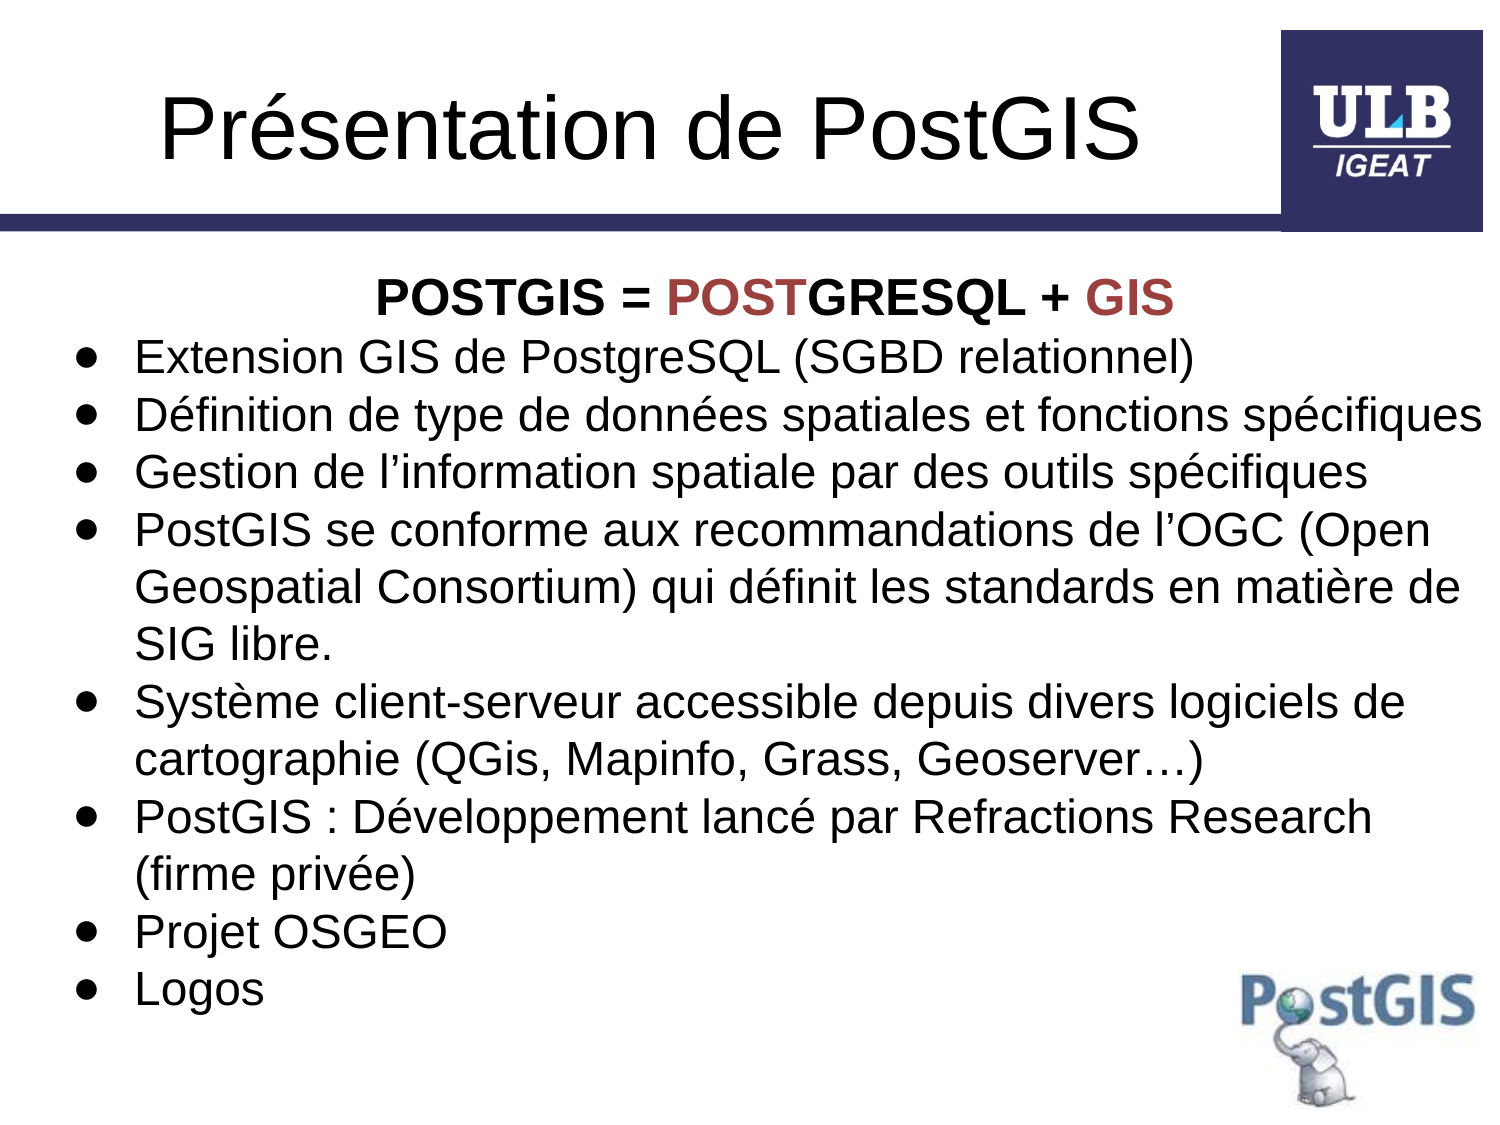

# Présentation de PostGIS
POSTGIS = POSTGRESQL + GIS
Extension GIS de PostgreSQL (SGBD relationnel)
Définition de type de données spatiales et fonctions spécifiques
Gestion de l’information spatiale par des outils spécifiques
PostGIS se conforme aux recommandations de l’OGC (Open Geospatial Consortium) qui définit les standards en matière de SIG libre.
Système client-serveur accessible depuis divers logiciels de cartographie (QGis, Mapinfo, Grass, Geoserver…)
PostGIS : Développement lancé par Refractions Research (firme privée)
Projet OSGEO
Logos